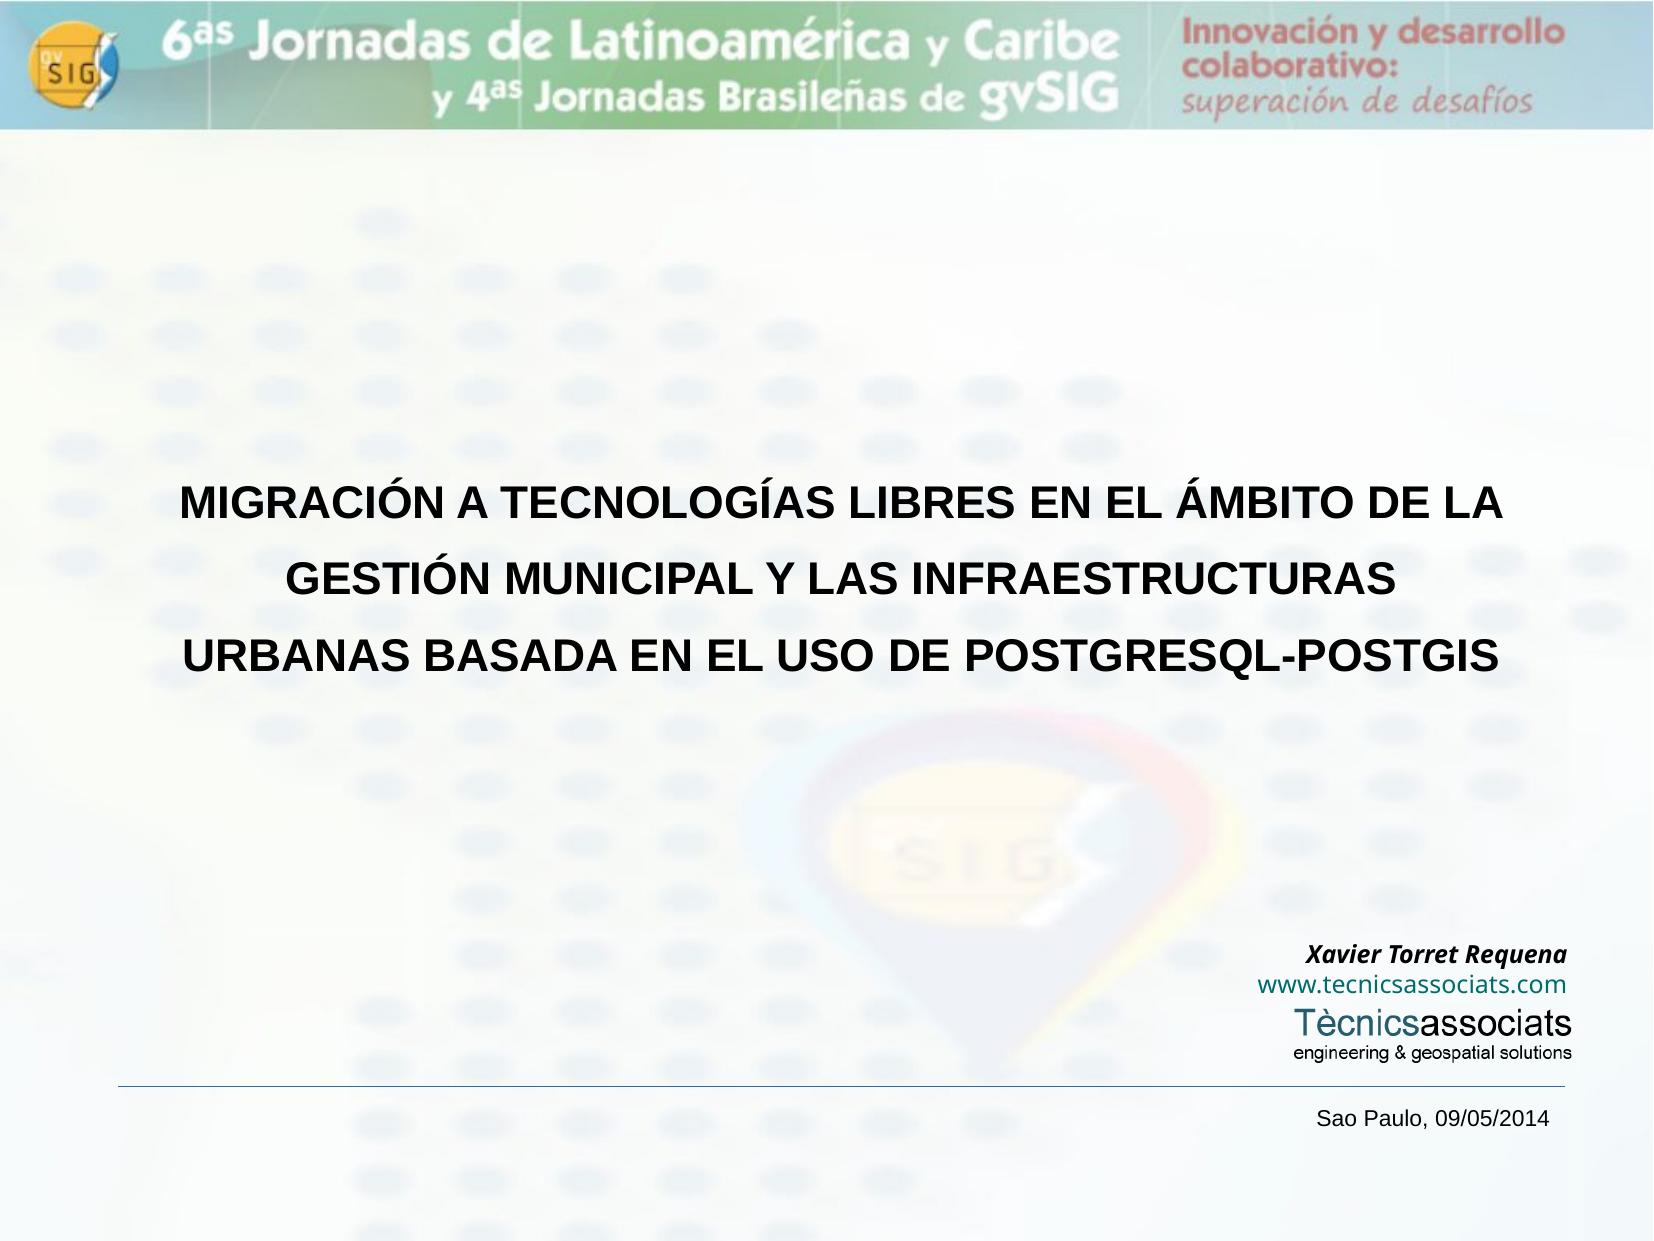

# MIGRACIÓN A TECNOLOGÍAS LIBRES EN EL ÁMBITO DE LA GESTIÓN MUNICIPAL Y LAS INFRAESTRUCTURAS URBANAS BASADA EN EL USO DE POSTGRESQL-POSTGIS
Xavier Torret Requena
www.tecnicsassociats.com
Sao Paulo, 09/05/2014